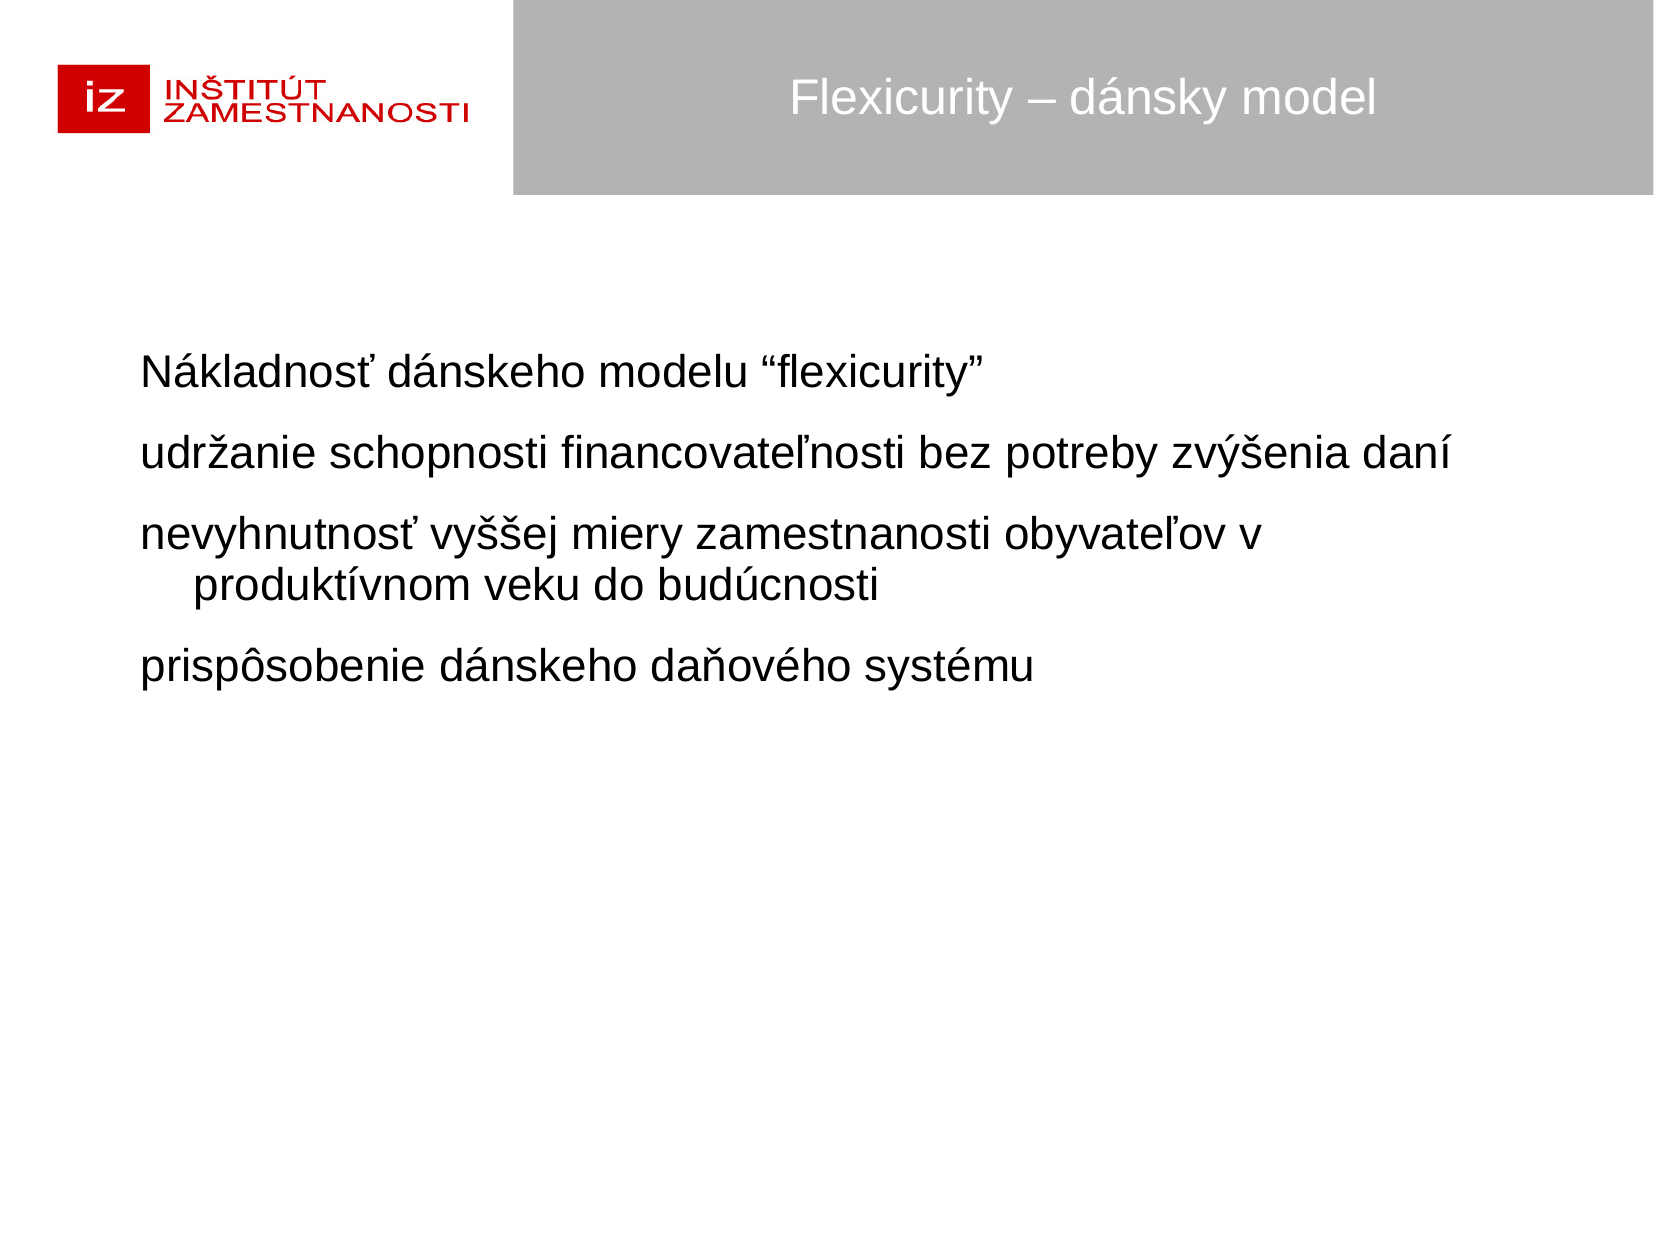

Flexicurity – dánsky model
# Nákladnosť dánskeho modelu “flexicurity”
udržanie schopnosti financovateľnosti bez potreby zvýšenia daní
nevyhnutnosť vyššej miery zamestnanosti obyvateľov v produktívnom veku do budúcnosti
prispôsobenie dánskeho daňového systému